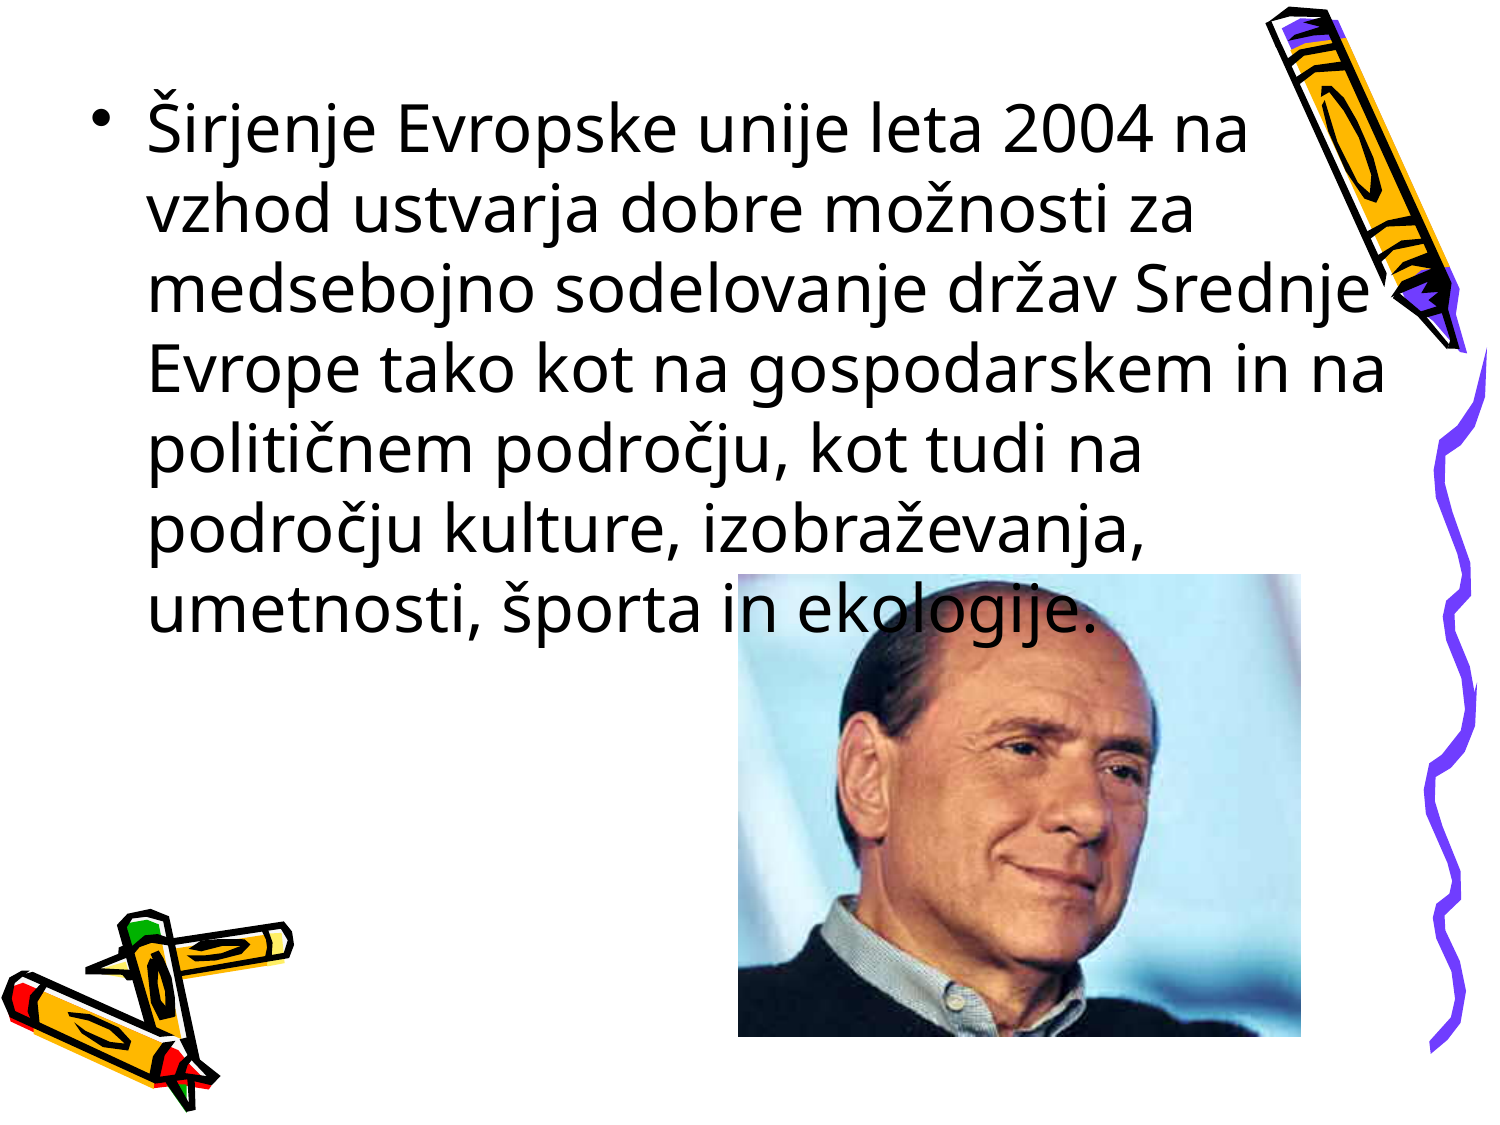

#
Širjenje Evropske unije leta 2004 na vzhod ustvarja dobre možnosti za medsebojno sodelovanje držav Srednje Evrope tako kot na gospodarskem in na političnem področju, kot tudi na področju kulture, izobraževanja, umetnosti, športa in ekologije.